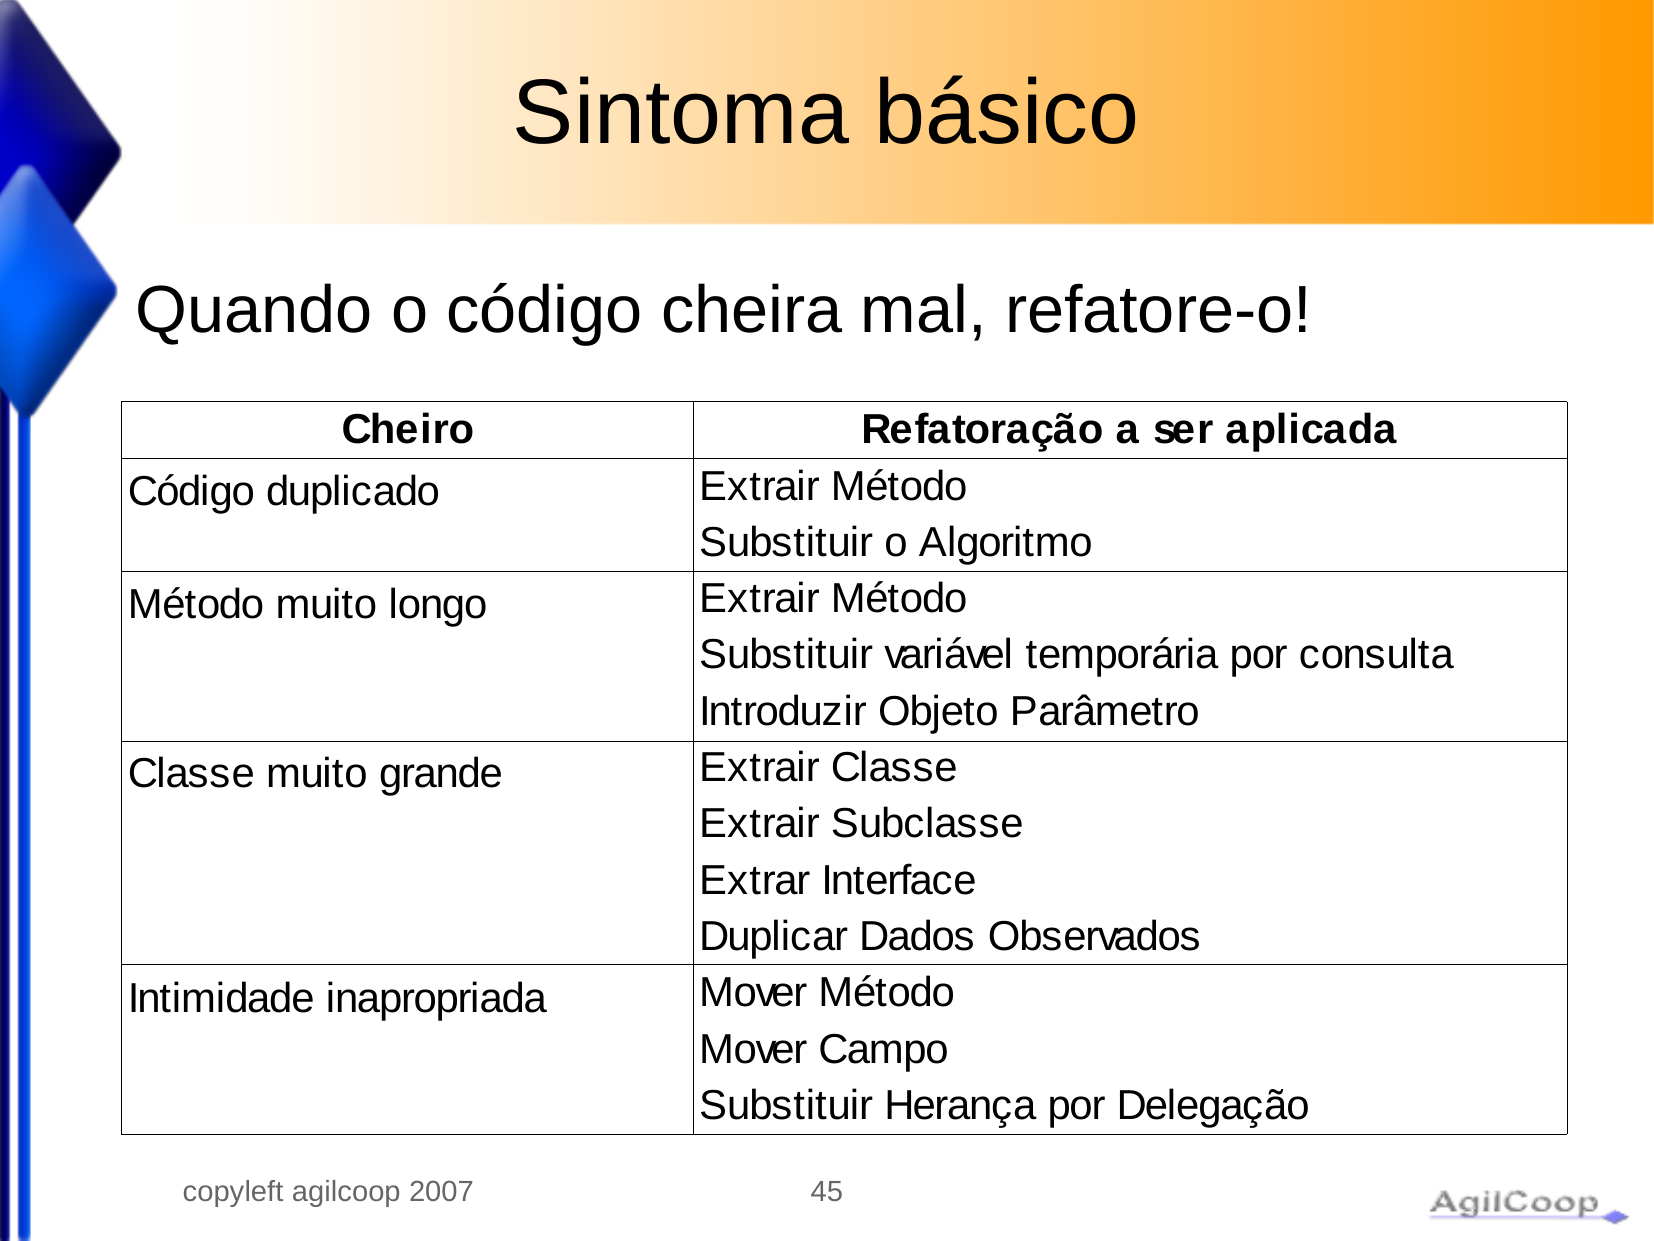

# Sintoma básico
Quando o código cheira mal, refatore-o!
copyleft agilcoop 2007
45